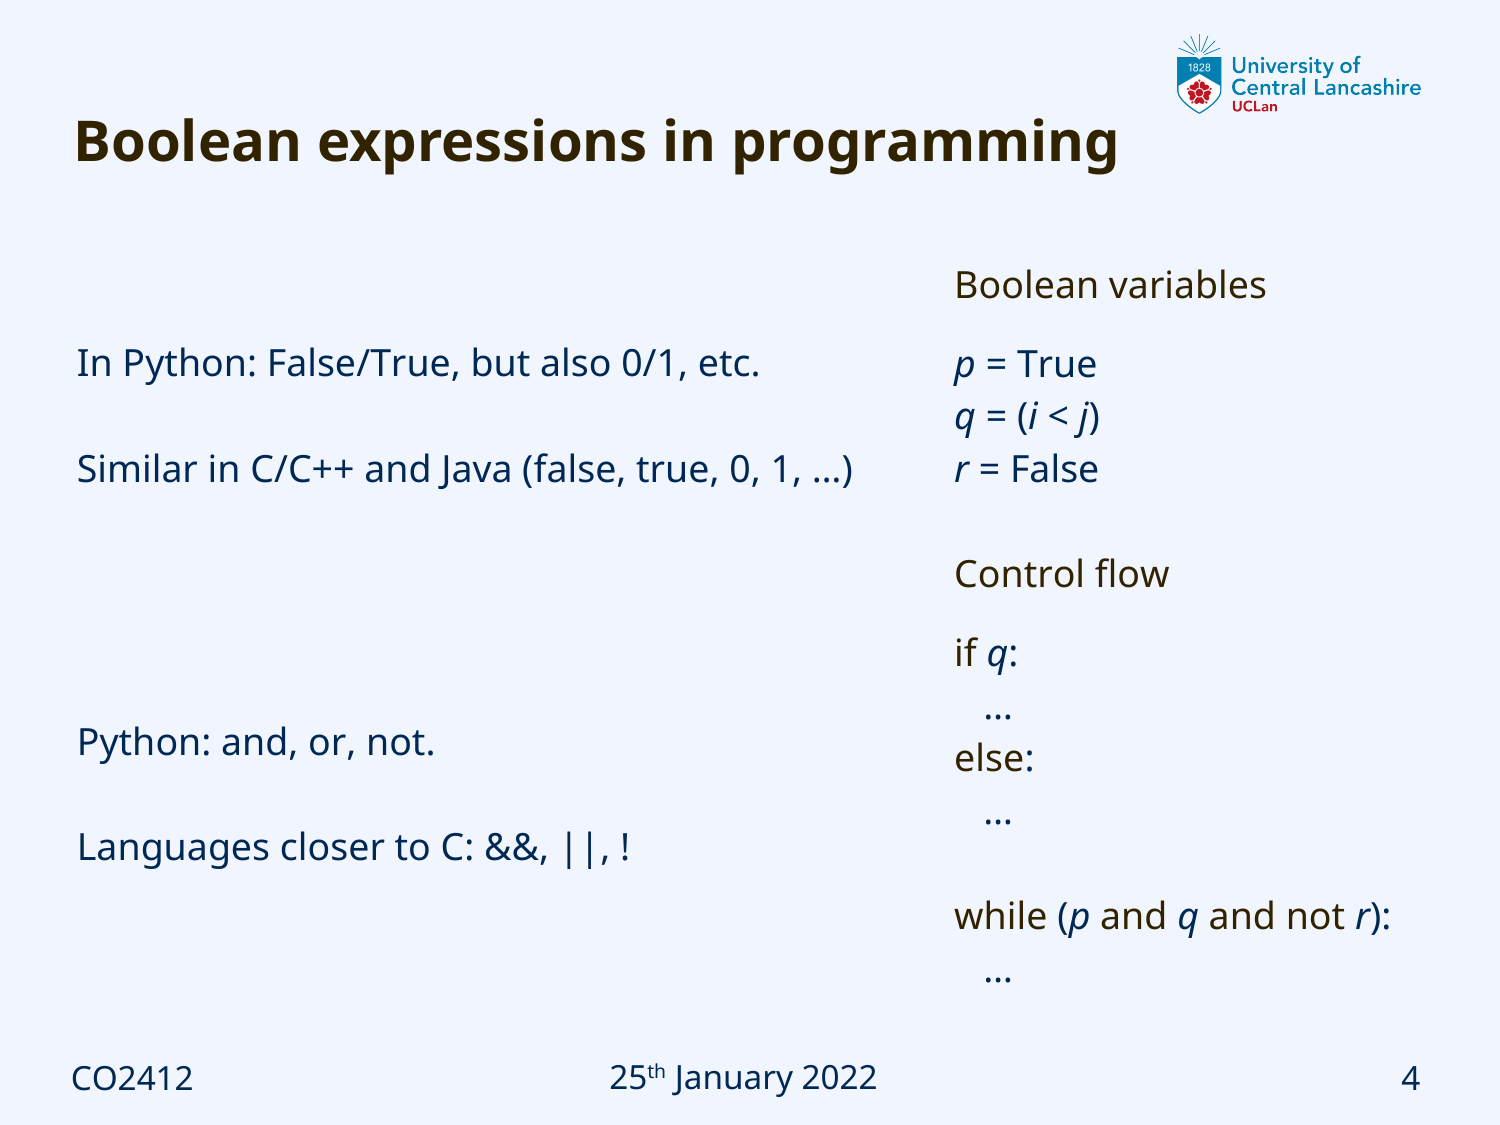

# Boolean expressions in programming
Boolean variables
p = True
q = (i < j)
r = False
Control flow
if q:
 …
else:
 …
while (p and q and not r):
 …
In Python: False/True, but also 0/1, etc.
Similar in C/C++ and Java (false, true, 0, 1, …)
Python: and, or, not.
Languages closer to C: &&, ||, !